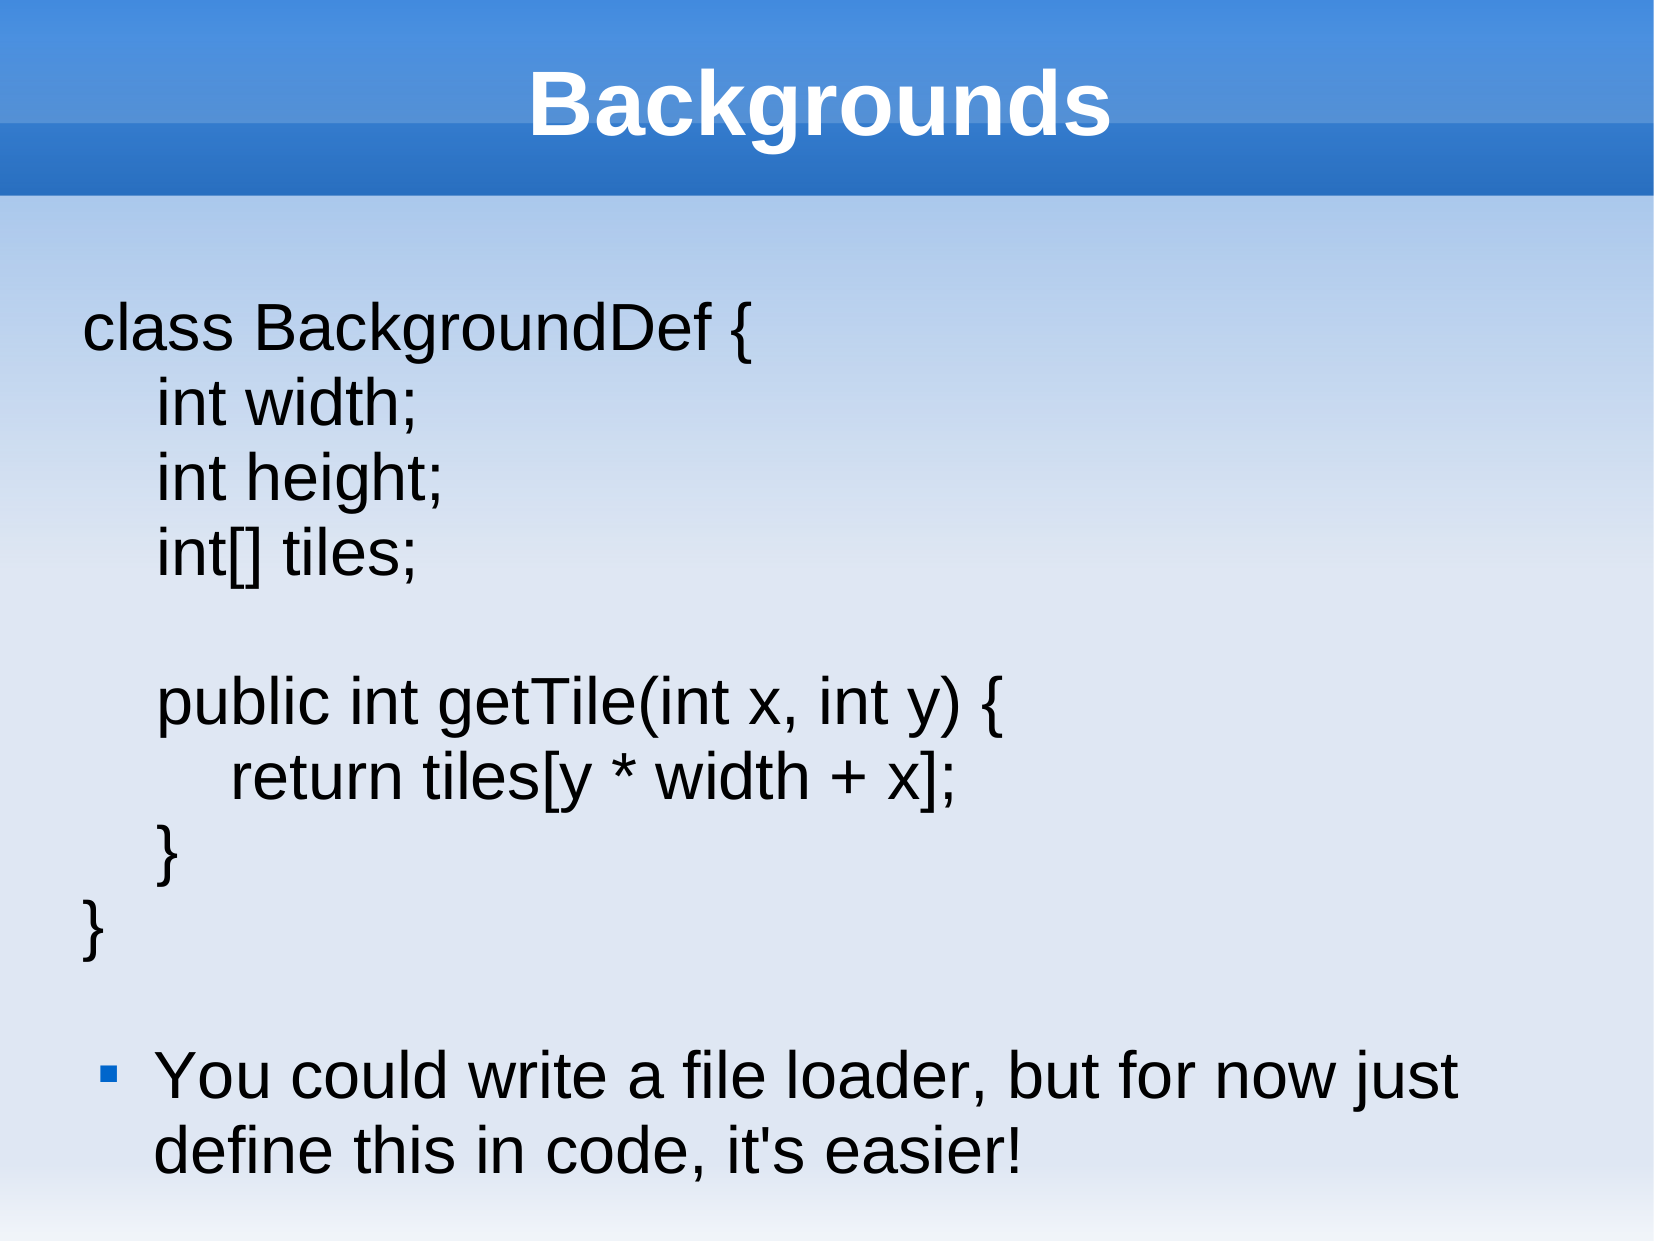

# Backgrounds
class BackgroundDef {
 int width;
 int height;
 int[] tiles;
 public int getTile(int x, int y) {
 return tiles[y * width + x];
 }
}
You could write a file loader, but for now just define this in code, it's easier!